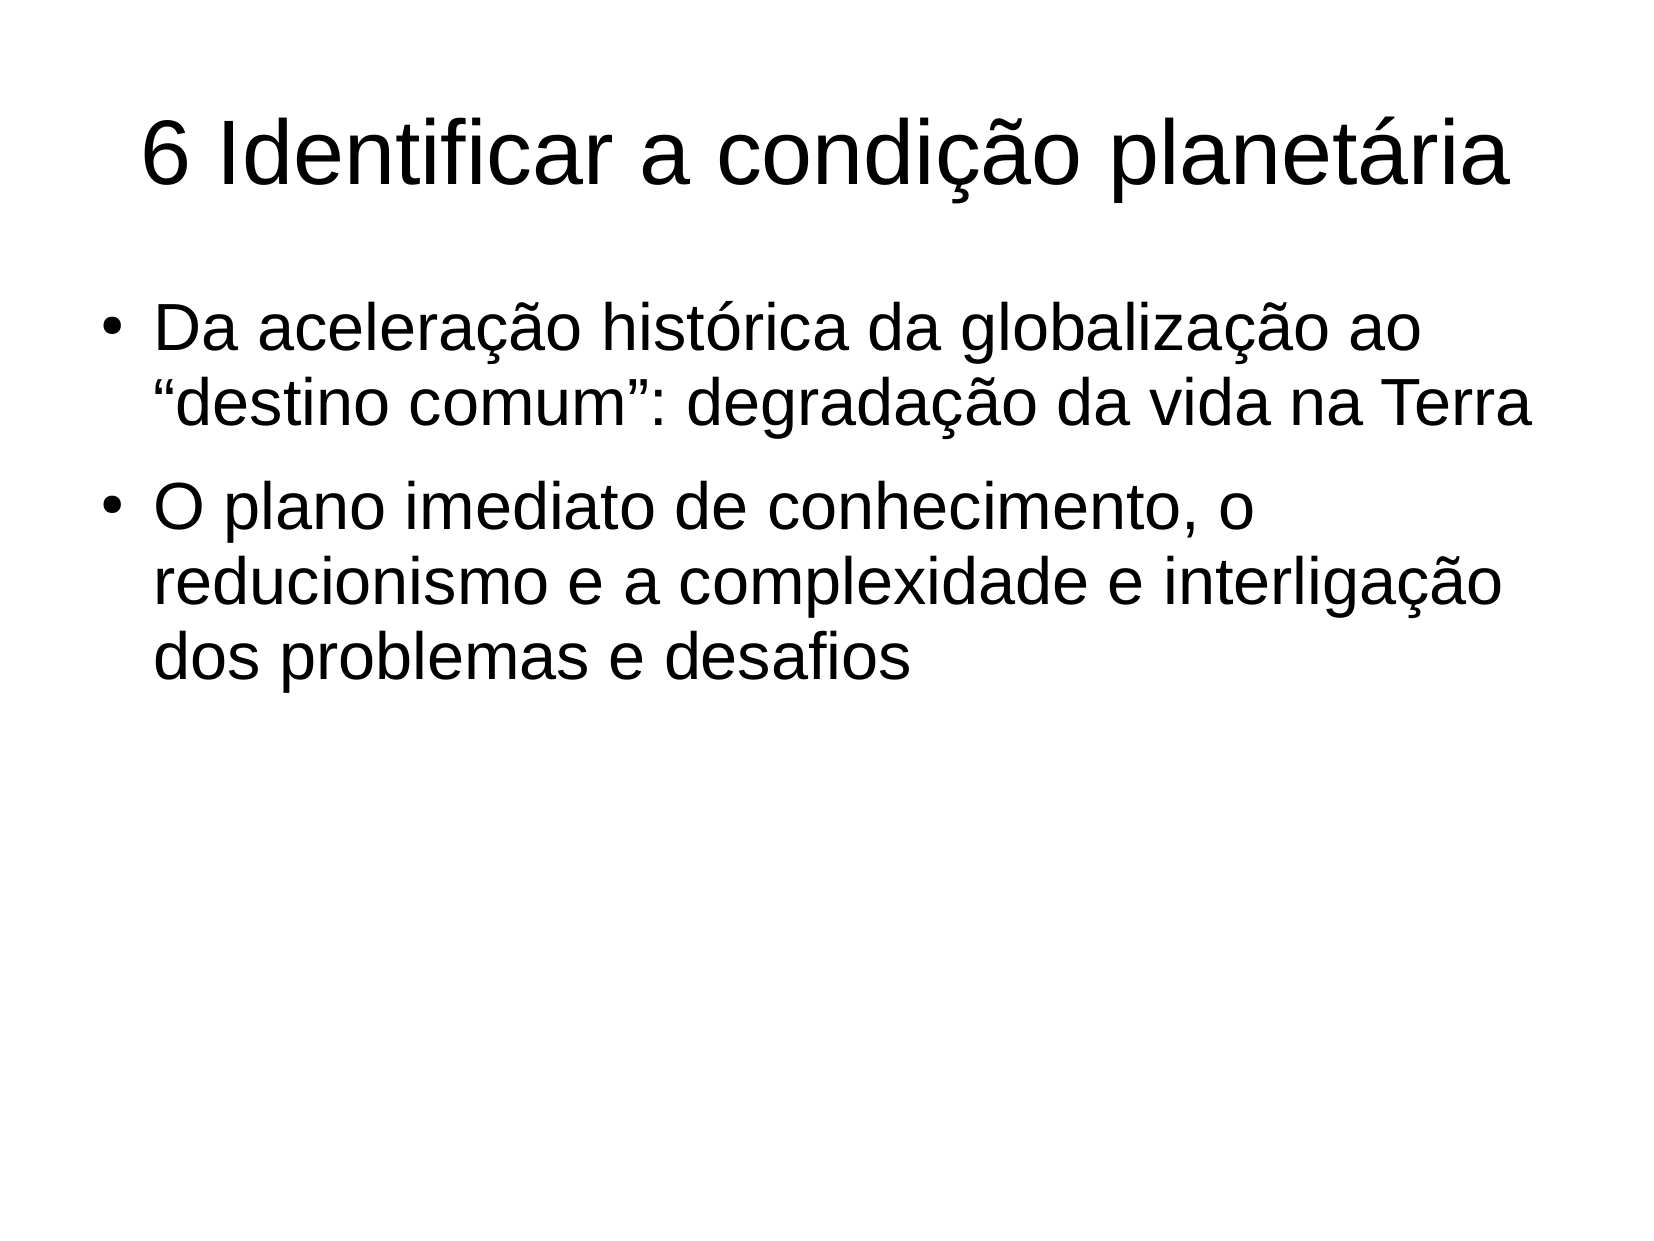

# 6 Identificar a condição planetária
Da aceleração histórica da globalização ao “destino comum”: degradação da vida na Terra
O plano imediato de conhecimento, o reducionismo e a complexidade e interligação dos problemas e desafios